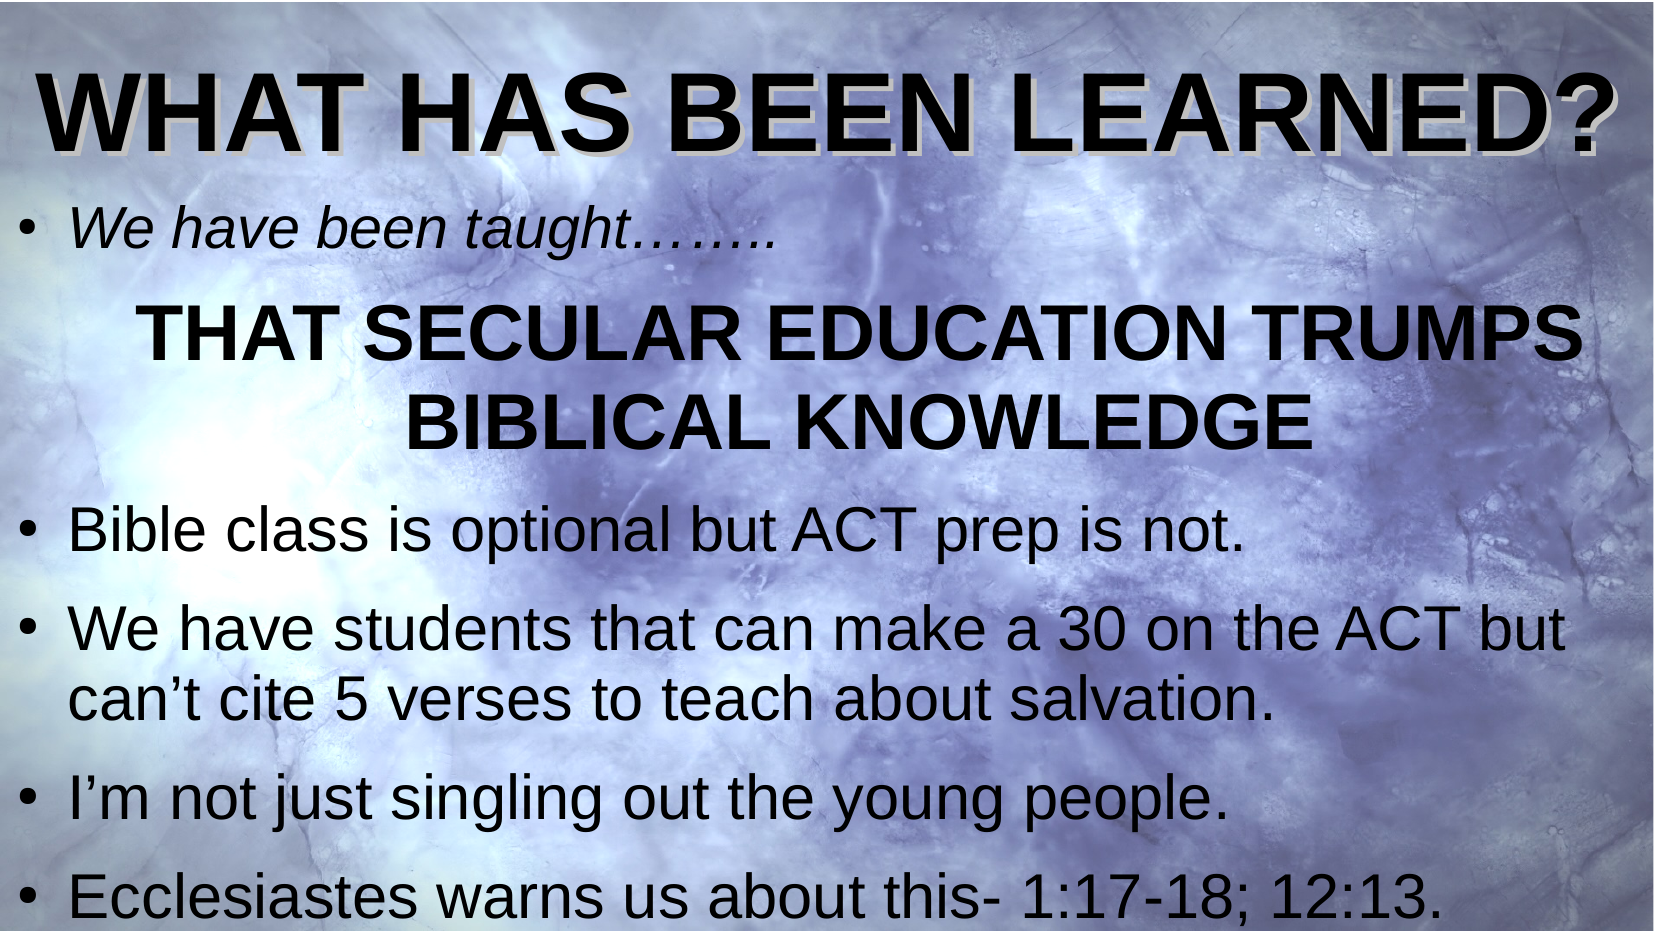

# WHAT HAS BEEN LEARNED?
We have been taught……..
THAT SECULAR EDUCATION TRUMPS BIBLICAL KNOWLEDGE
Bible class is optional but ACT prep is not.
We have students that can make a 30 on the ACT but can’t cite 5 verses to teach about salvation.
I’m not just singling out the young people.
Ecclesiastes warns us about this- 1:17-18; 12:13.